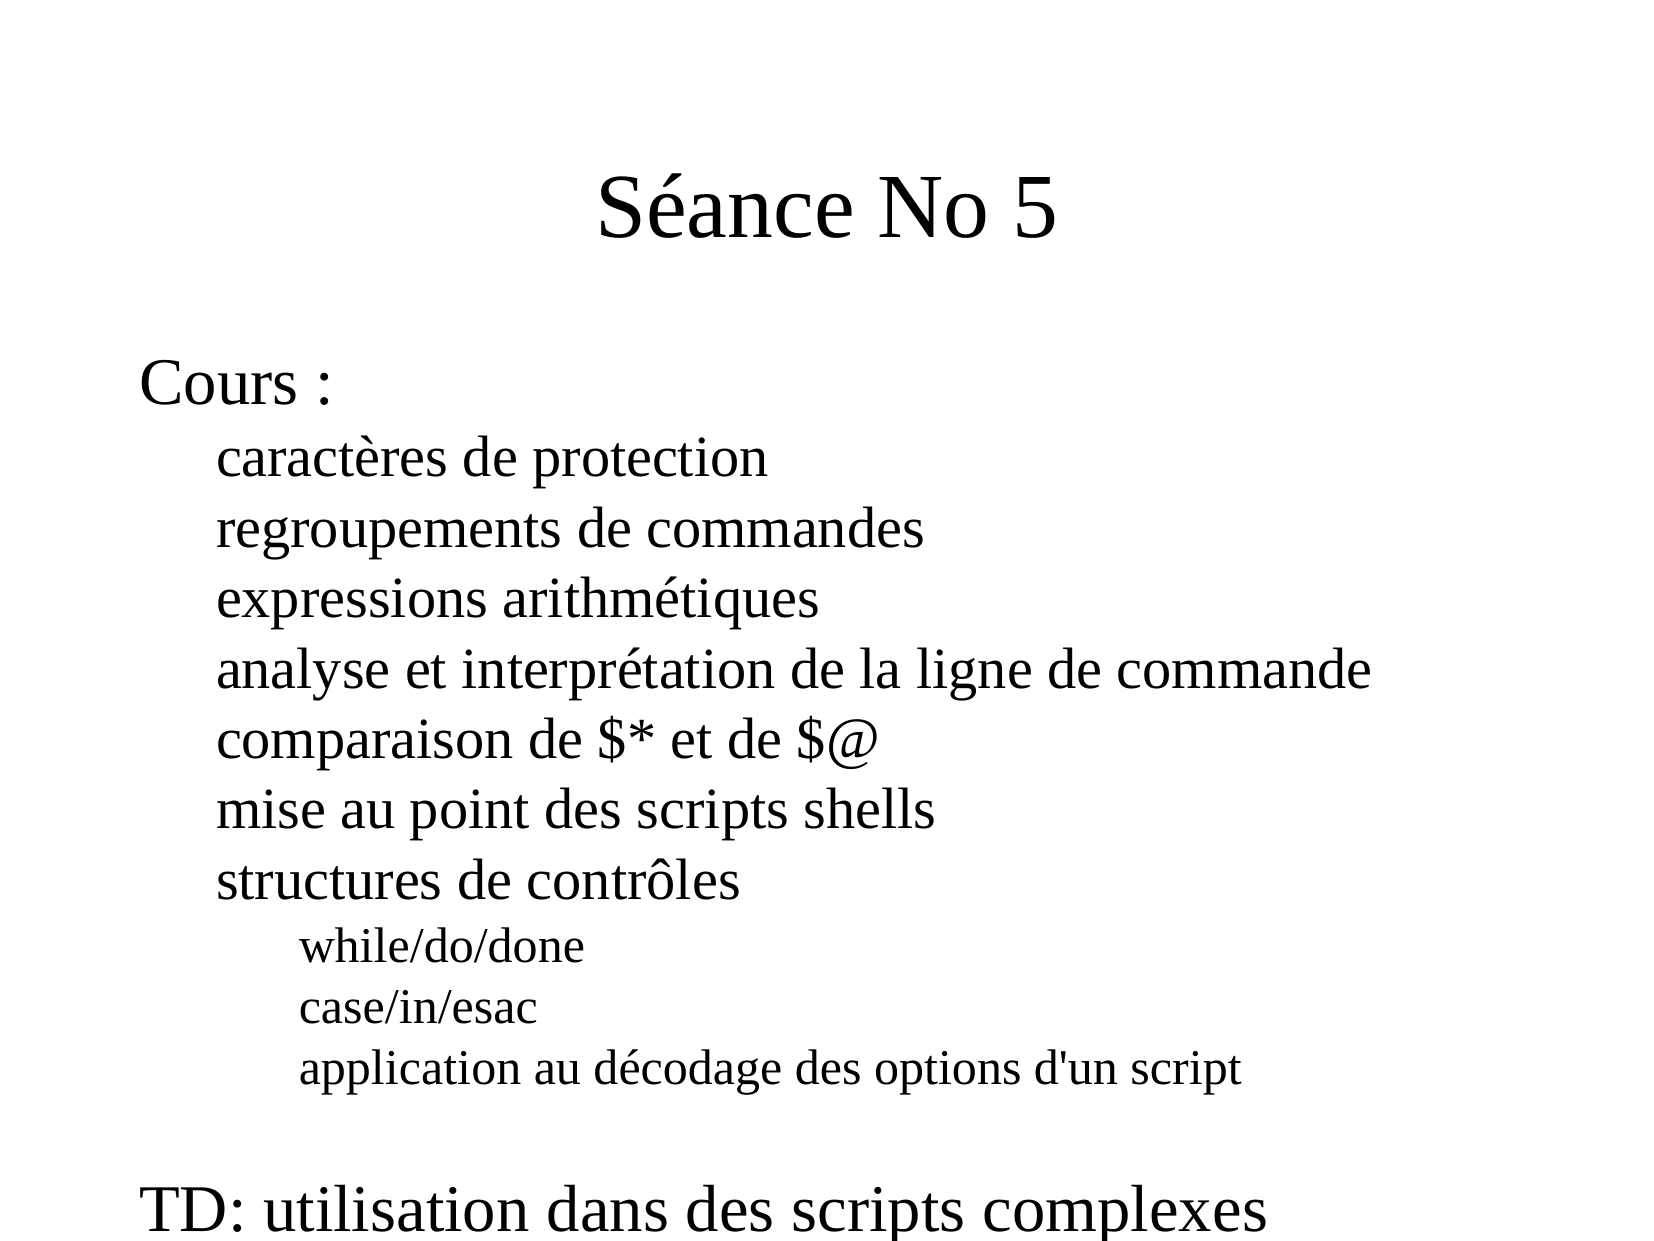

# Séance No 5
Cours :
caractères de protection
regroupements de commandes
expressions arithmétiques
analyse et interprétation de la ligne de commande
comparaison de $* et de $@
mise au point des scripts shells
structures de contrôles
while/do/done
case/in/esac
application au décodage des options d'un script
TD: utilisation dans des scripts complexes